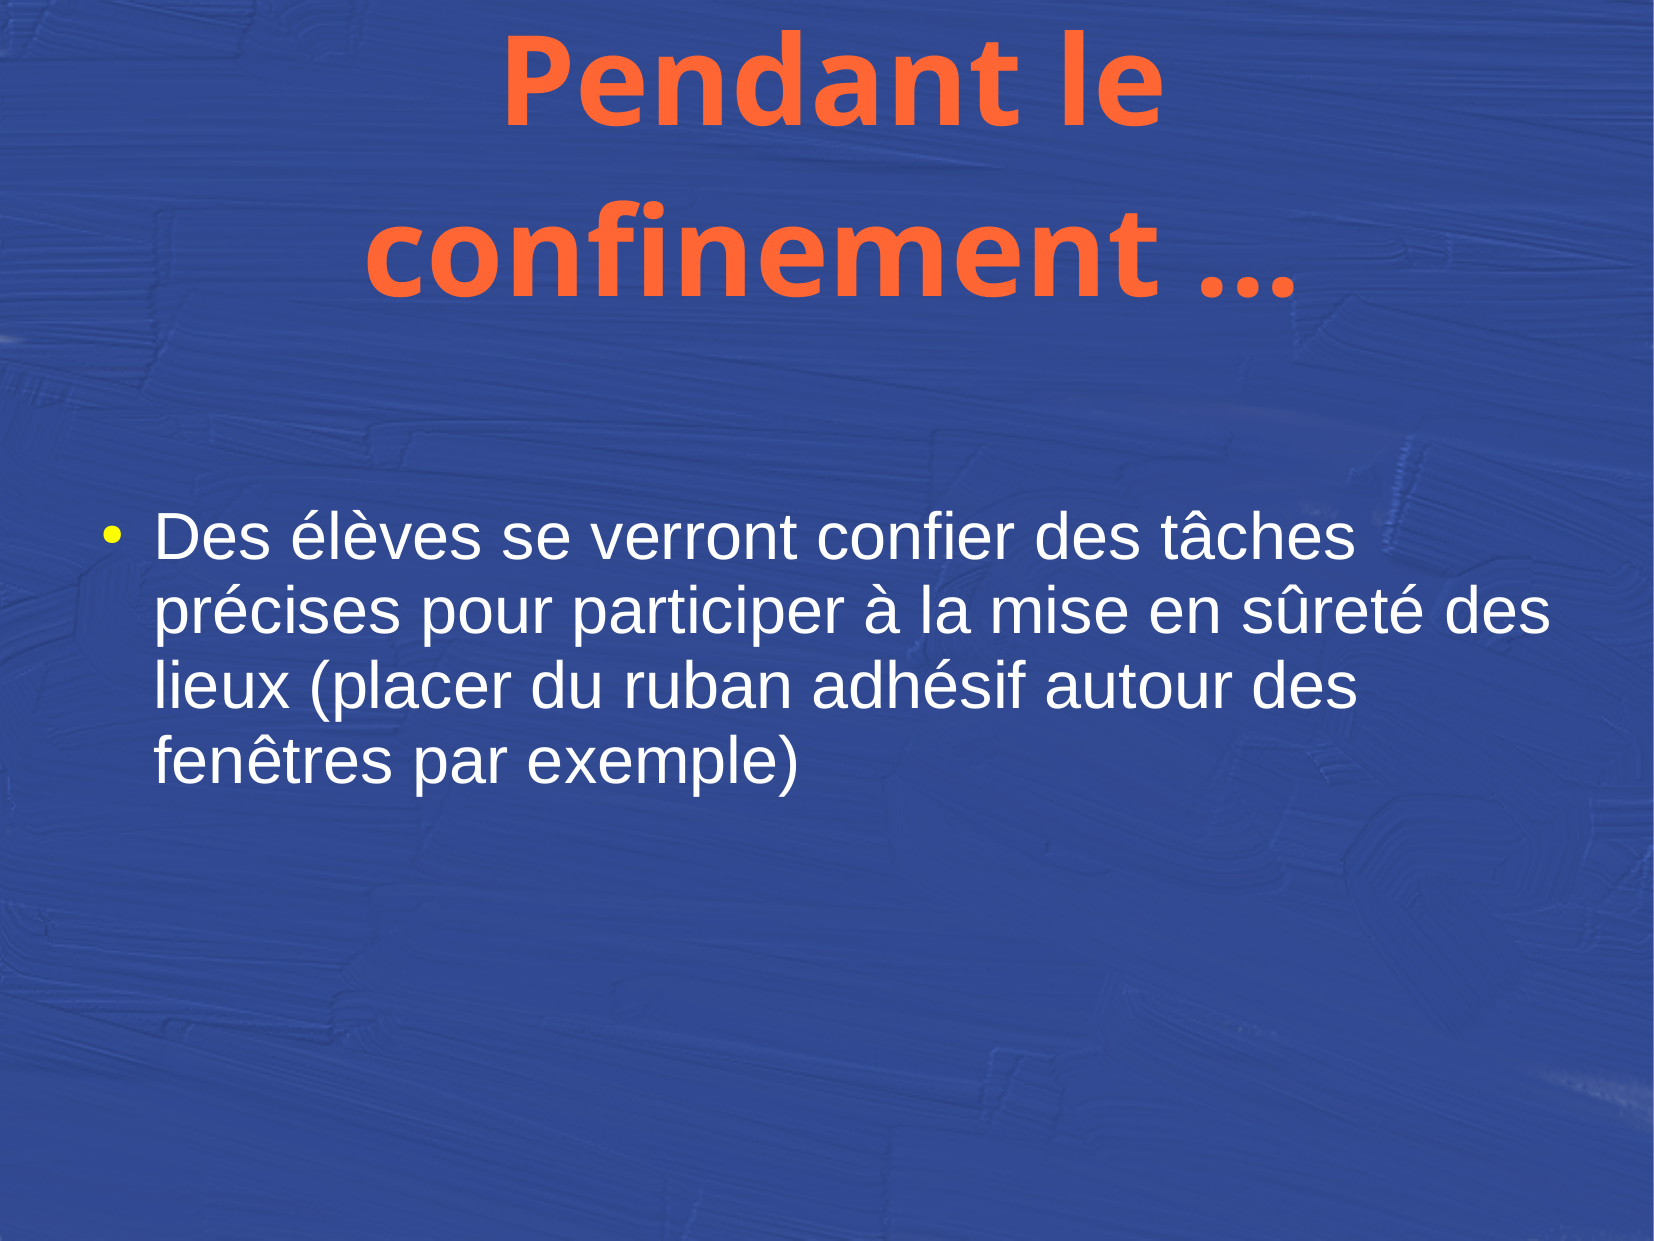

# Pendant le confinement ...
Des élèves se verront confier des tâches précises pour participer à la mise en sûreté des lieux (placer du ruban adhésif autour des fenêtres par exemple)